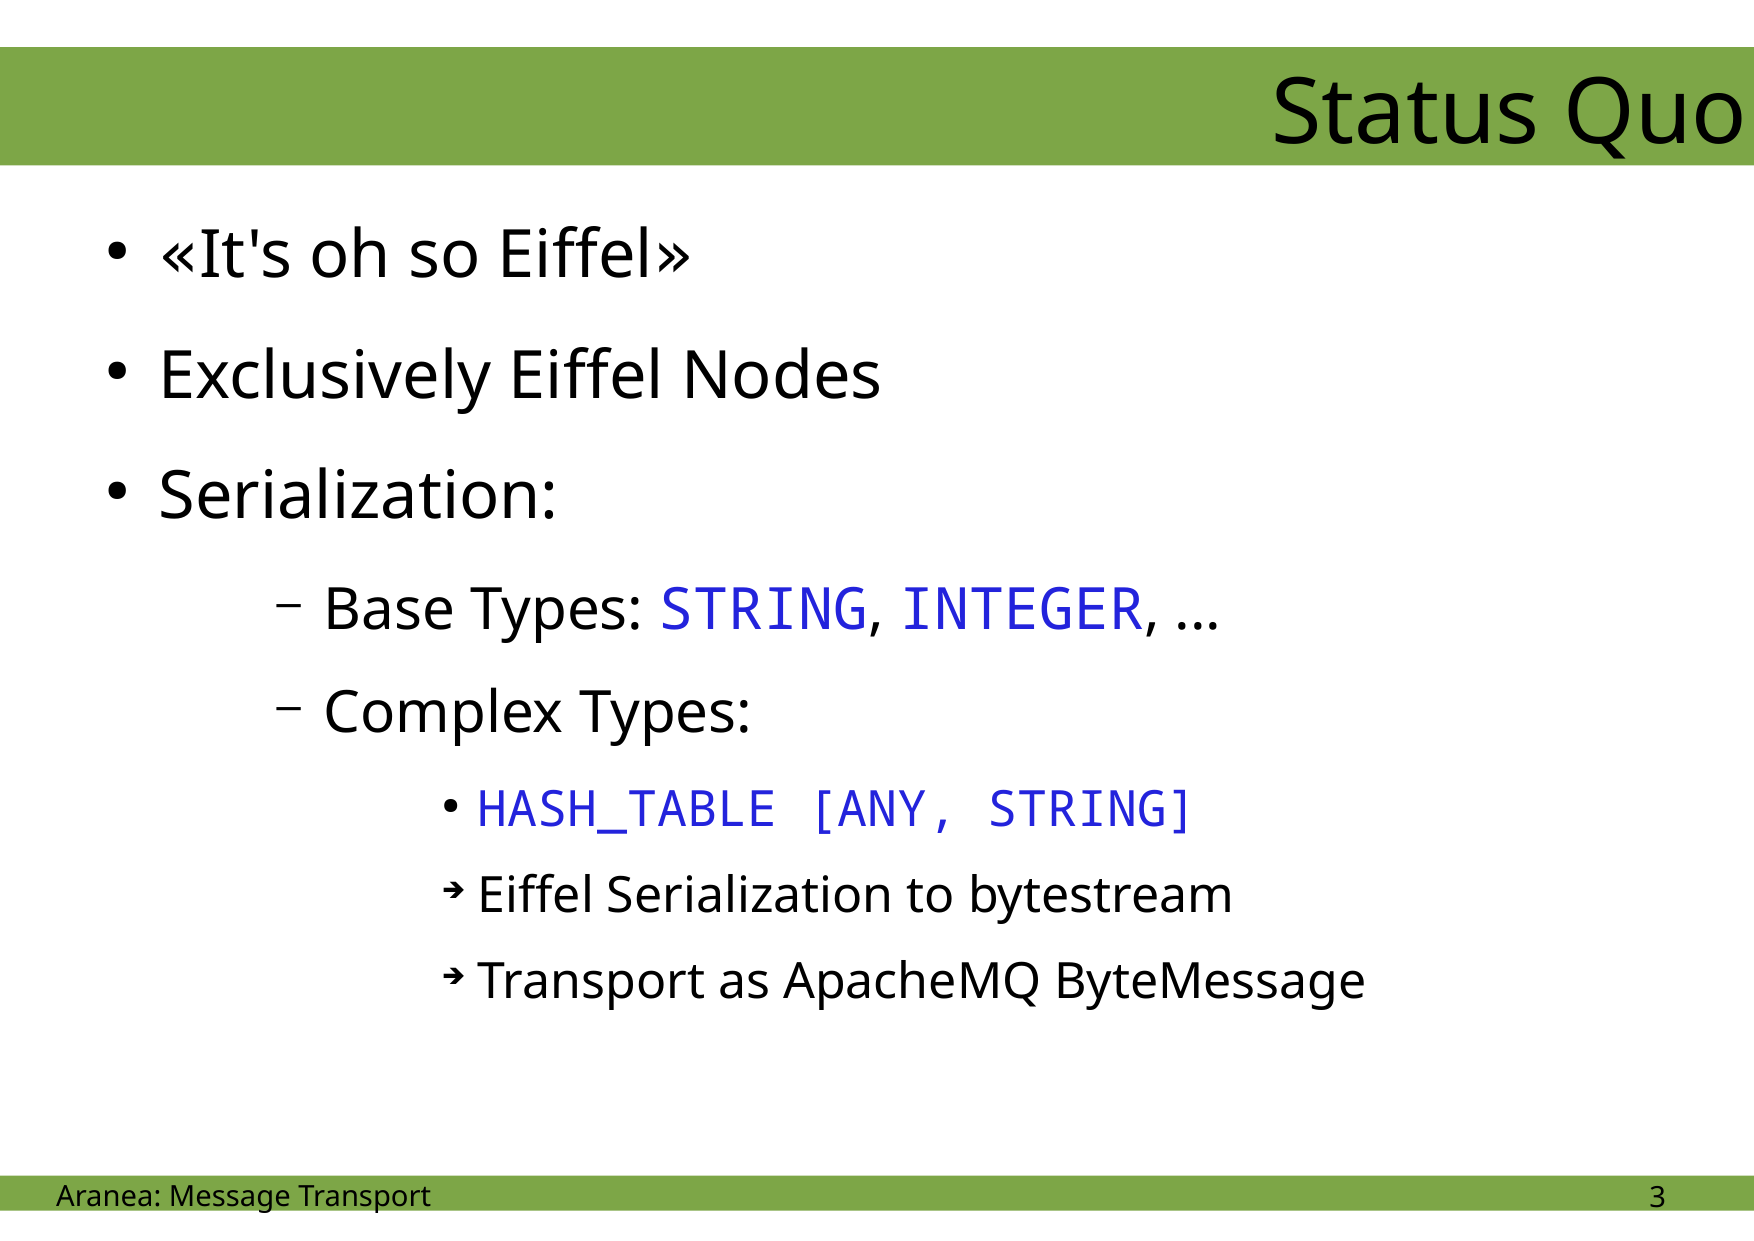

# Status Quo
«It's oh so Eiffel»
Exclusively Eiffel Nodes
Serialization:
Base Types: STRING, INTEGER, ...
Complex Types:
HASH_TABLE [ANY, STRING]
Eiffel Serialization to bytestream
Transport as ApacheMQ ByteMessage
3